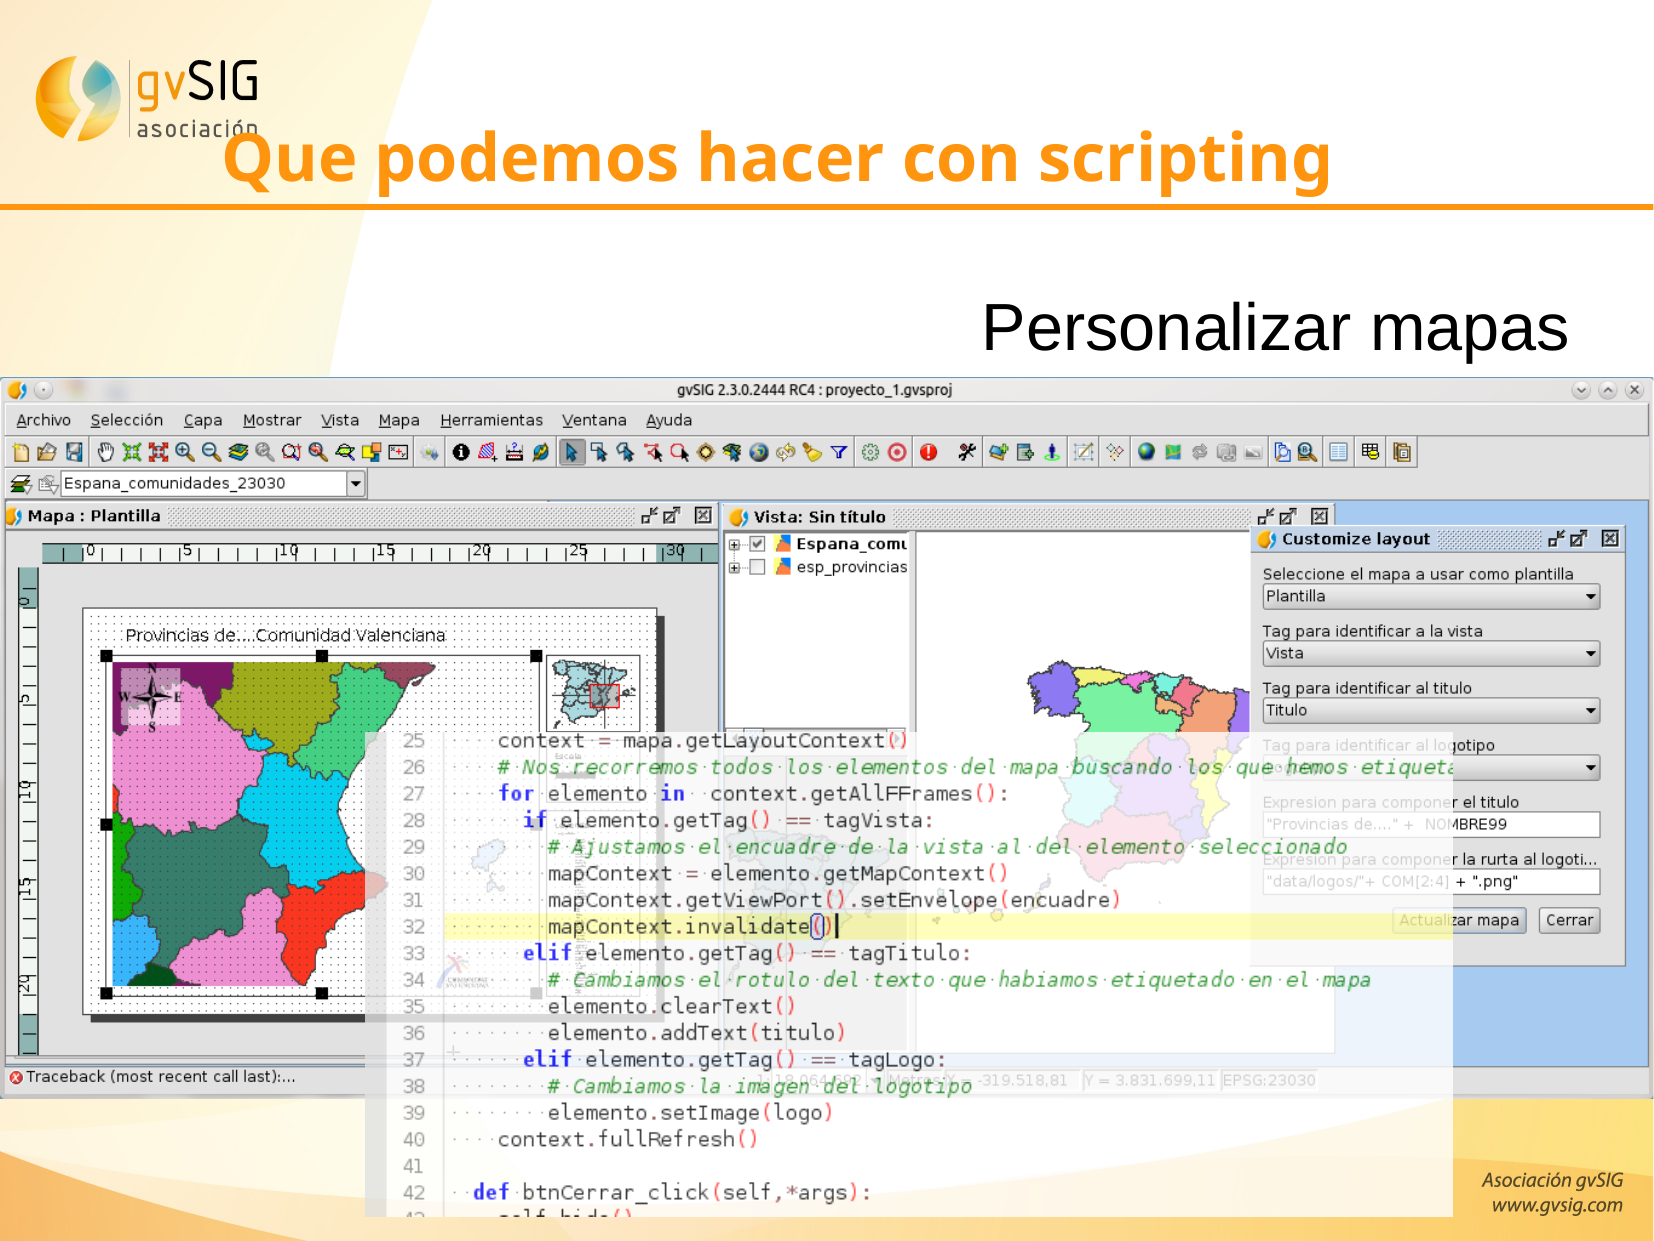

Que podemos hacer con scripting
# Personalizar mapas